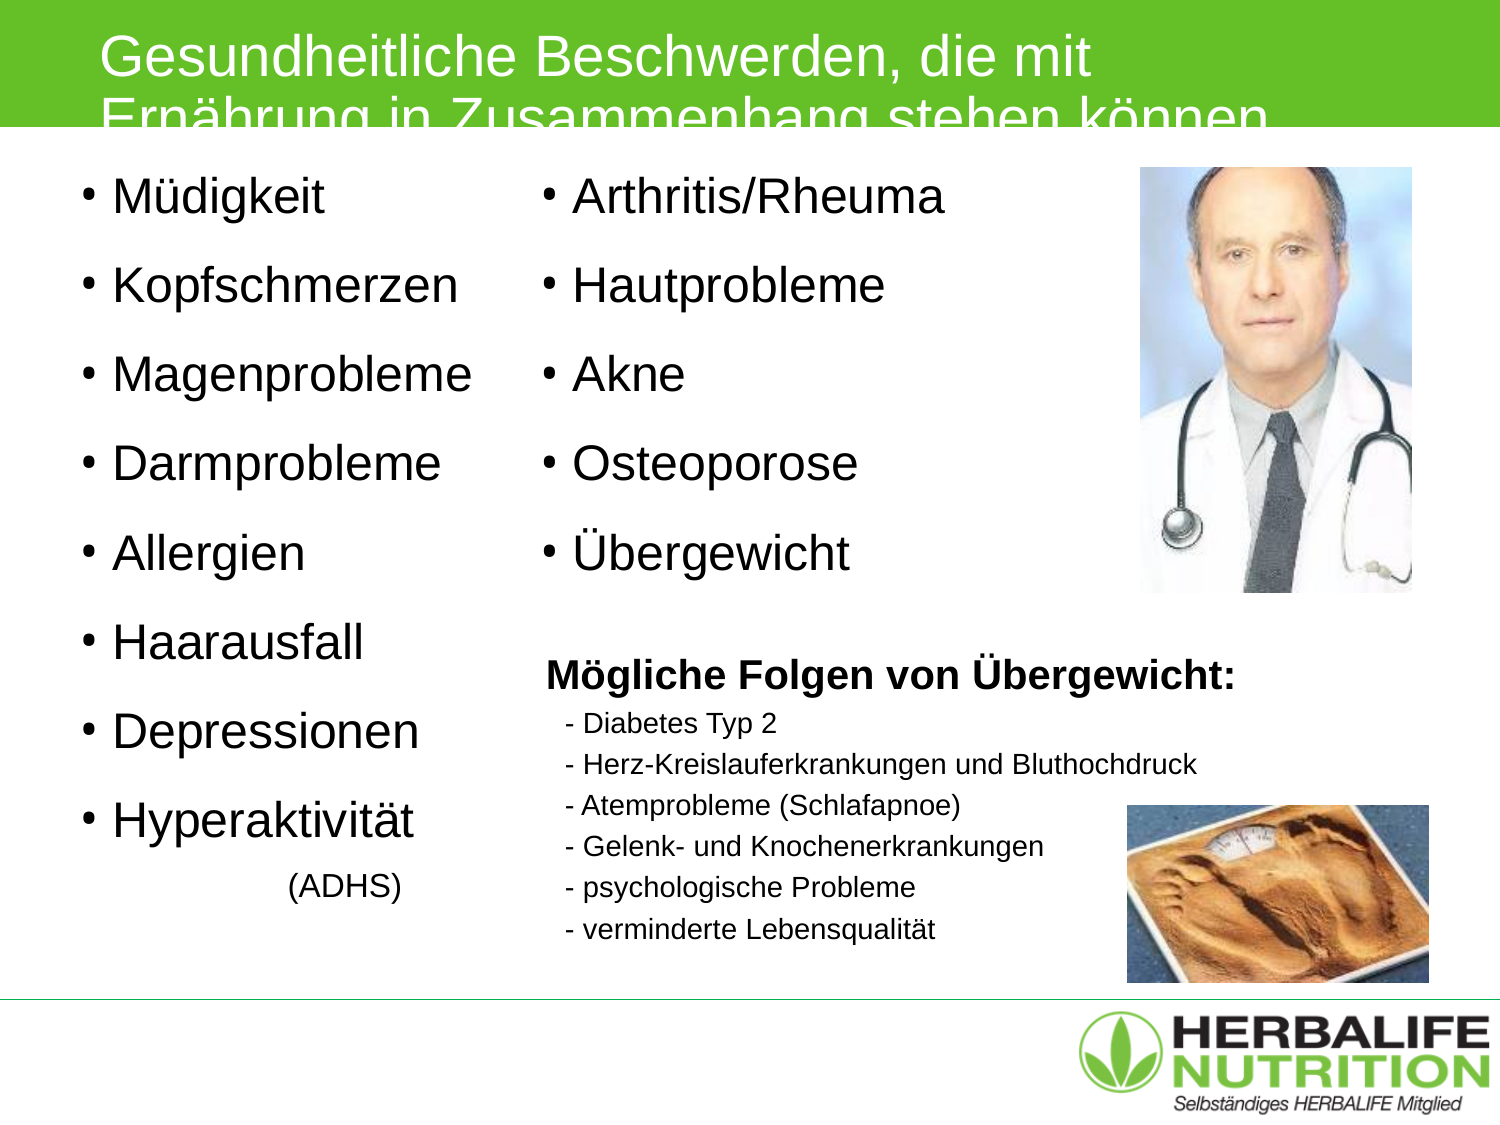

# Gesundheitliche Beschwerden, die mit Ernährung in Zusammenhang stehen können
 Müdigkeit
 Kopfschmerzen
 Magenprobleme
 Darmprobleme
 Allergien
 Haarausfall
 Depressionen
 Hyperaktivität * (ADHS)
 Arthritis/Rheuma
 Hautprobleme
 Akne
 Osteoporose
 Übergewicht
 Mögliche Folgen von Übergewicht:
 - Diabetes Typ 2
 - Herz-Kreislauferkrankungen und Bluthochdruck
 - Atemprobleme (Schlafapnoe)
 - Gelenk- und Knochenerkrankungen
 - psychologische Probleme
 - verminderte Lebensqualität